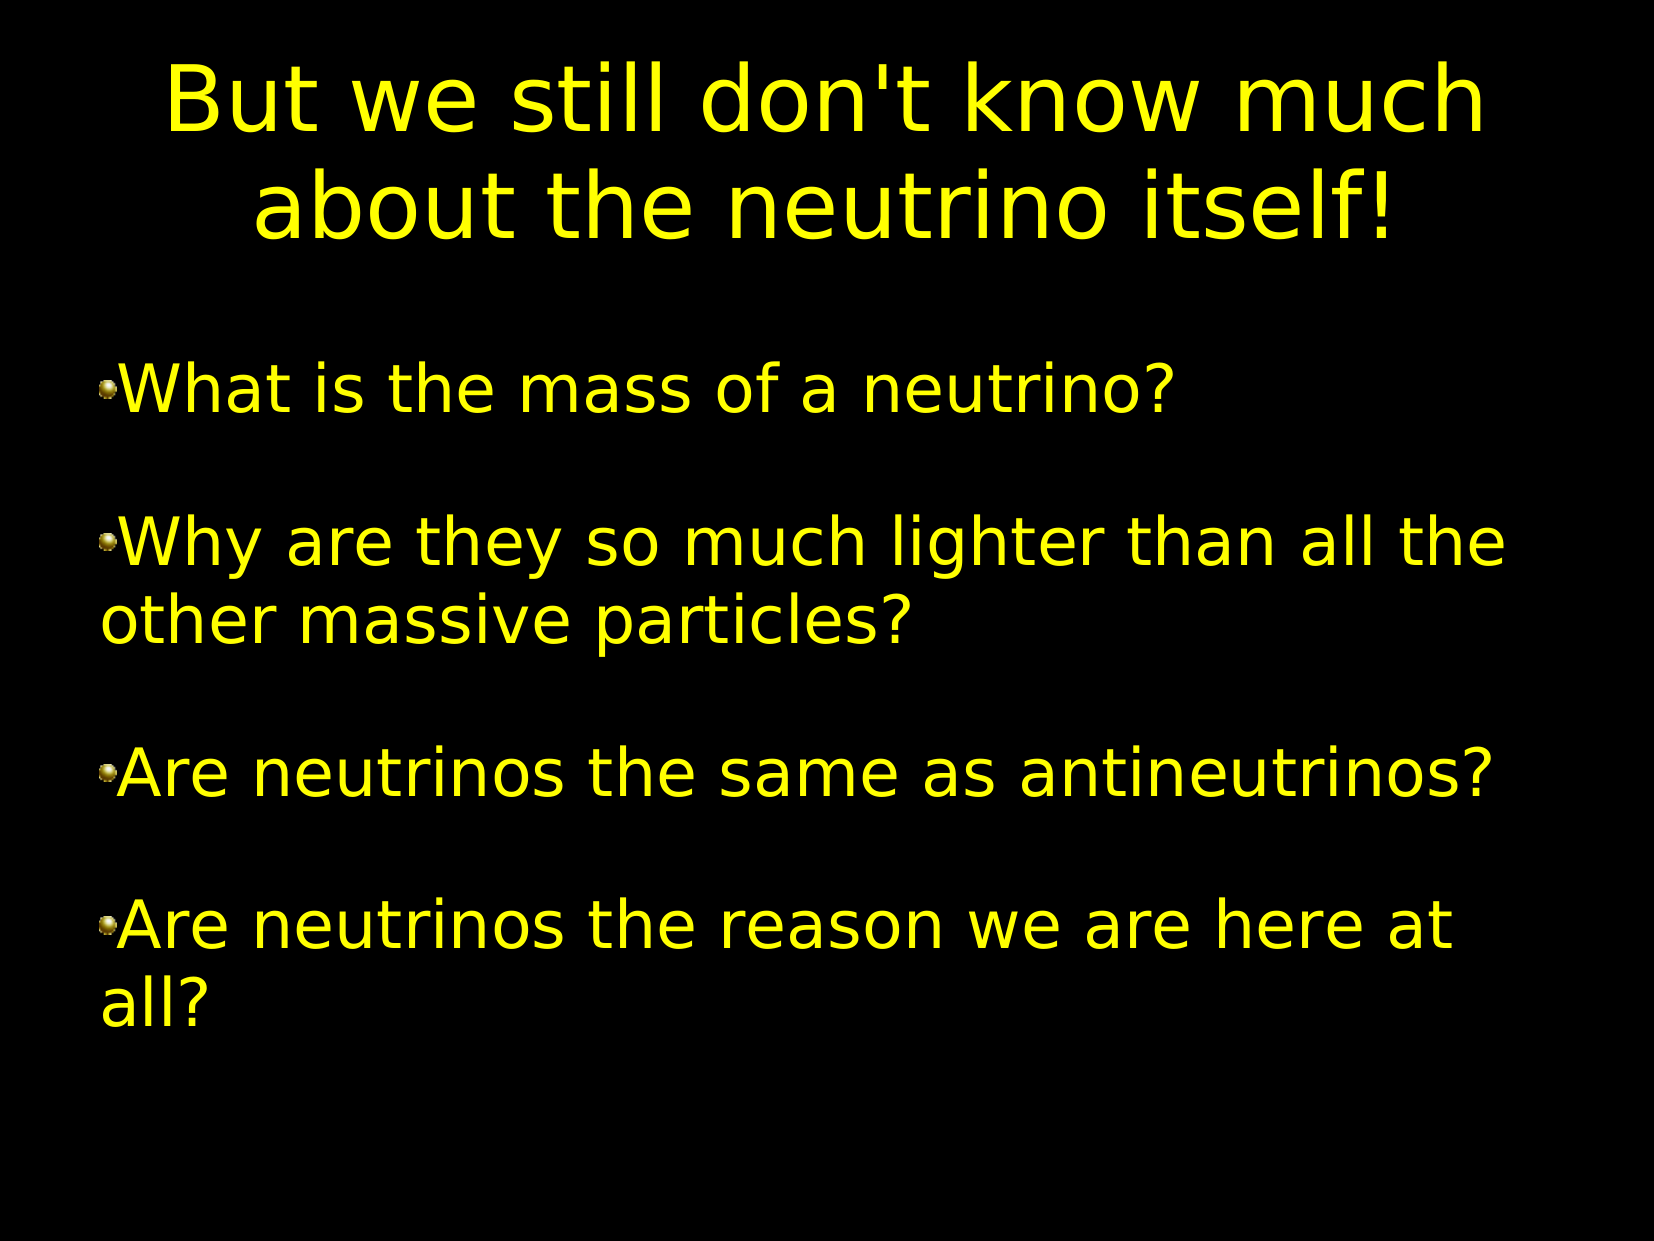

# But we still don't know much about the neutrino itself!
What is the mass of a neutrino?
Why are they so much lighter than all the other massive particles?
Are neutrinos the same as antineutrinos?
Are neutrinos the reason we are here at all?